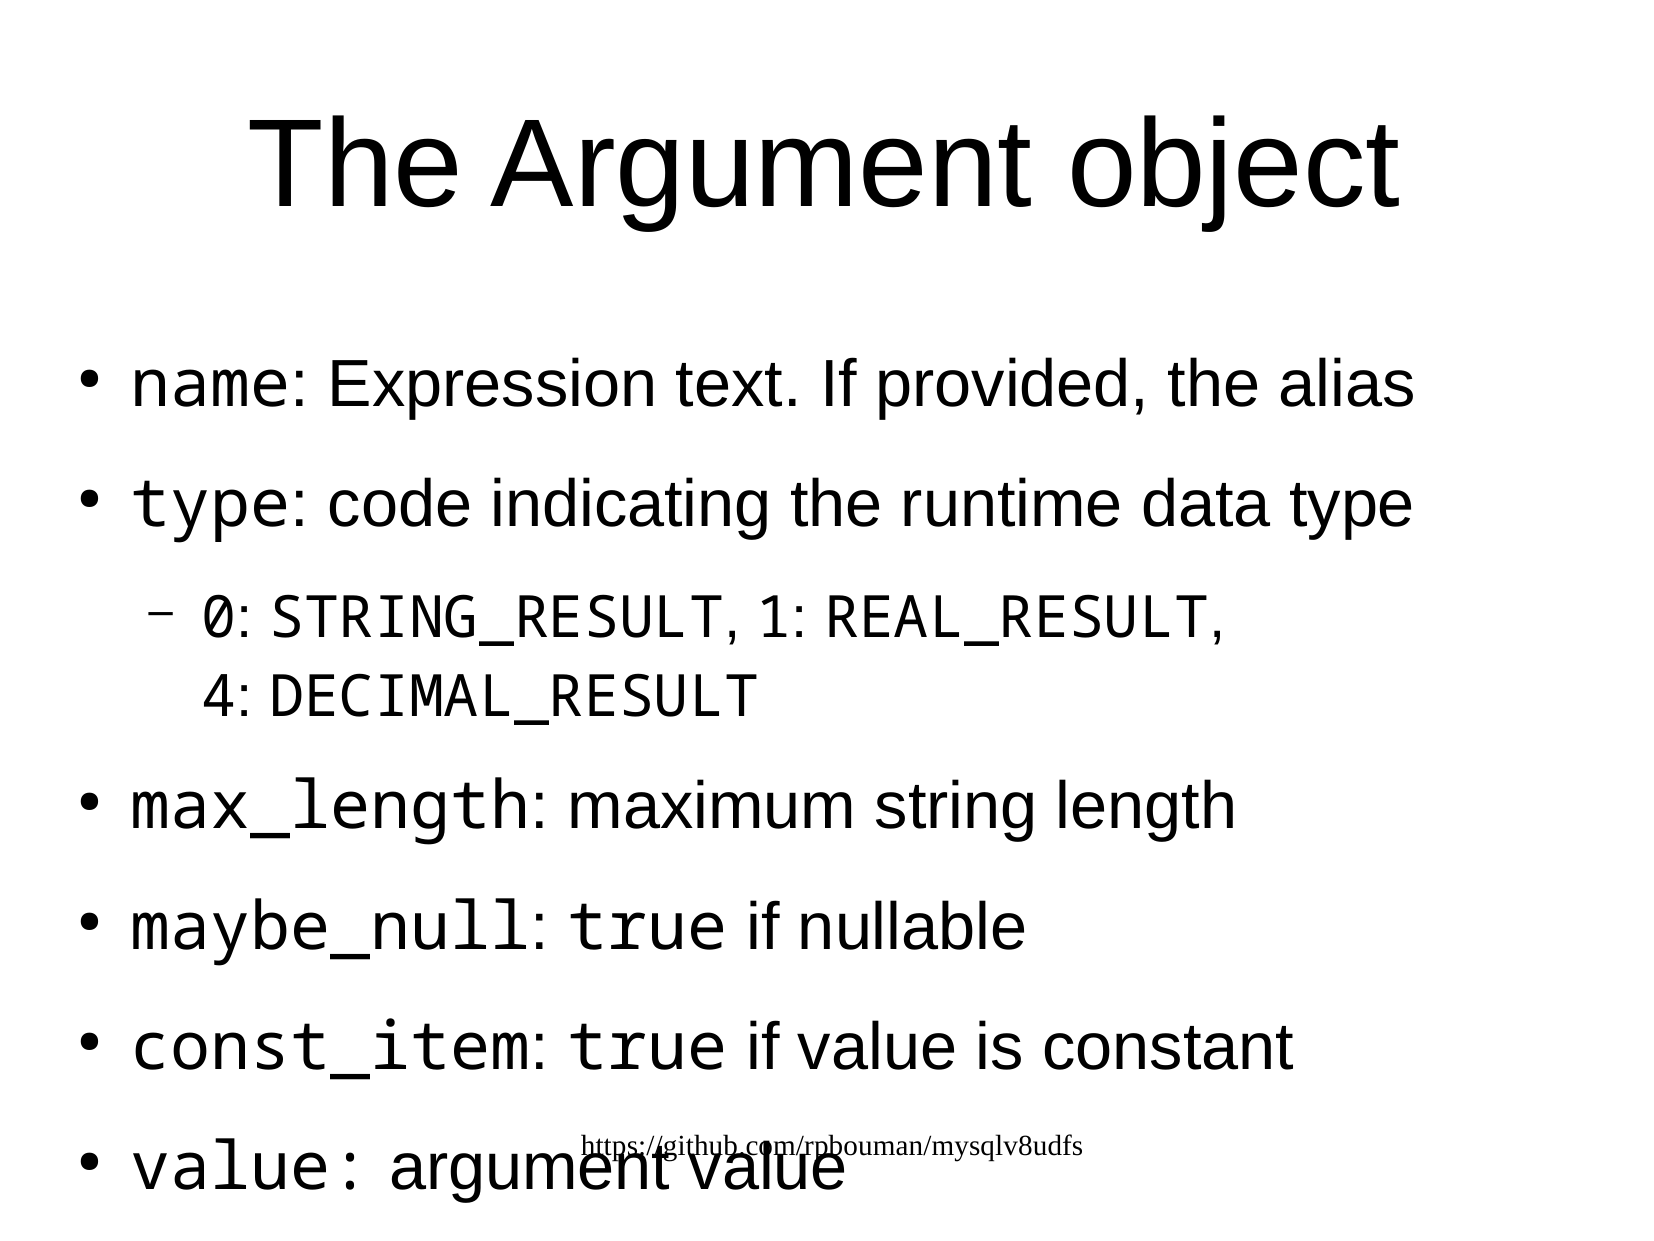

# The Argument object
name: Expression text. If provided, the alias
type: code indicating the runtime data type
0: STRING_RESULT, 1: REAL_RESULT,
4: DECIMAL_RESULT
max_length: maximum string length
maybe_null: true if nullable
const_item: true if value is constant
value: argument value